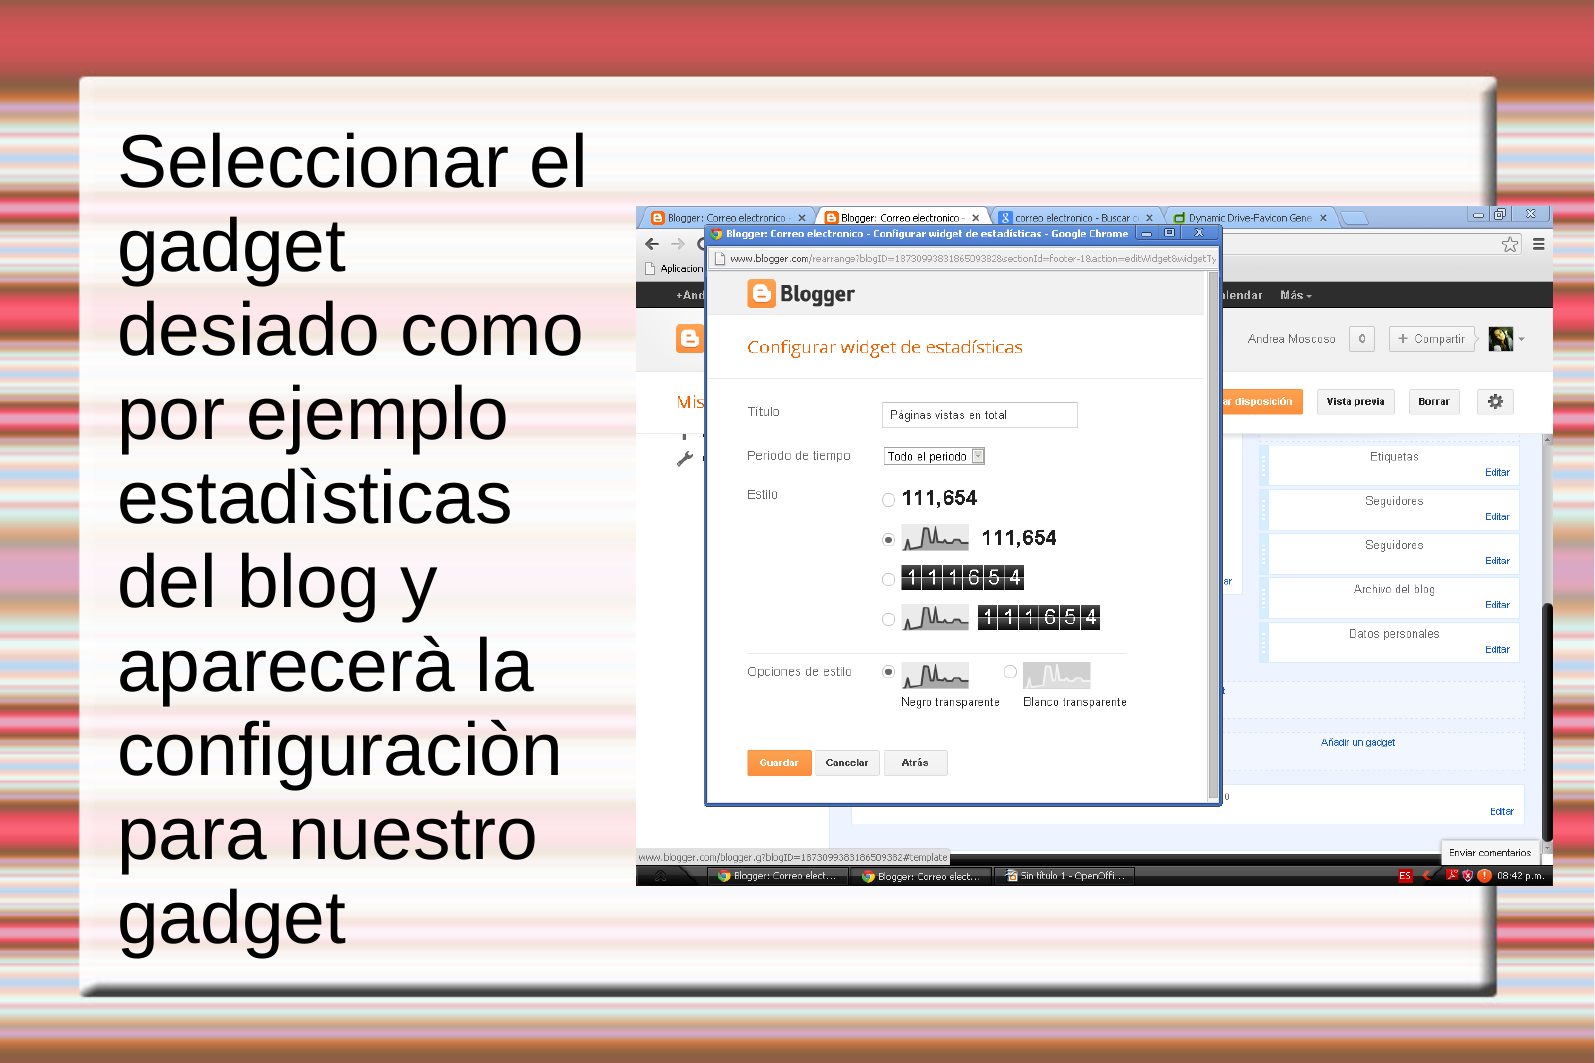

# Seleccionar el gadget desiado como por ejemplo estadìsticas del blog y aparecerà la configuraciòn para nuestro gadget